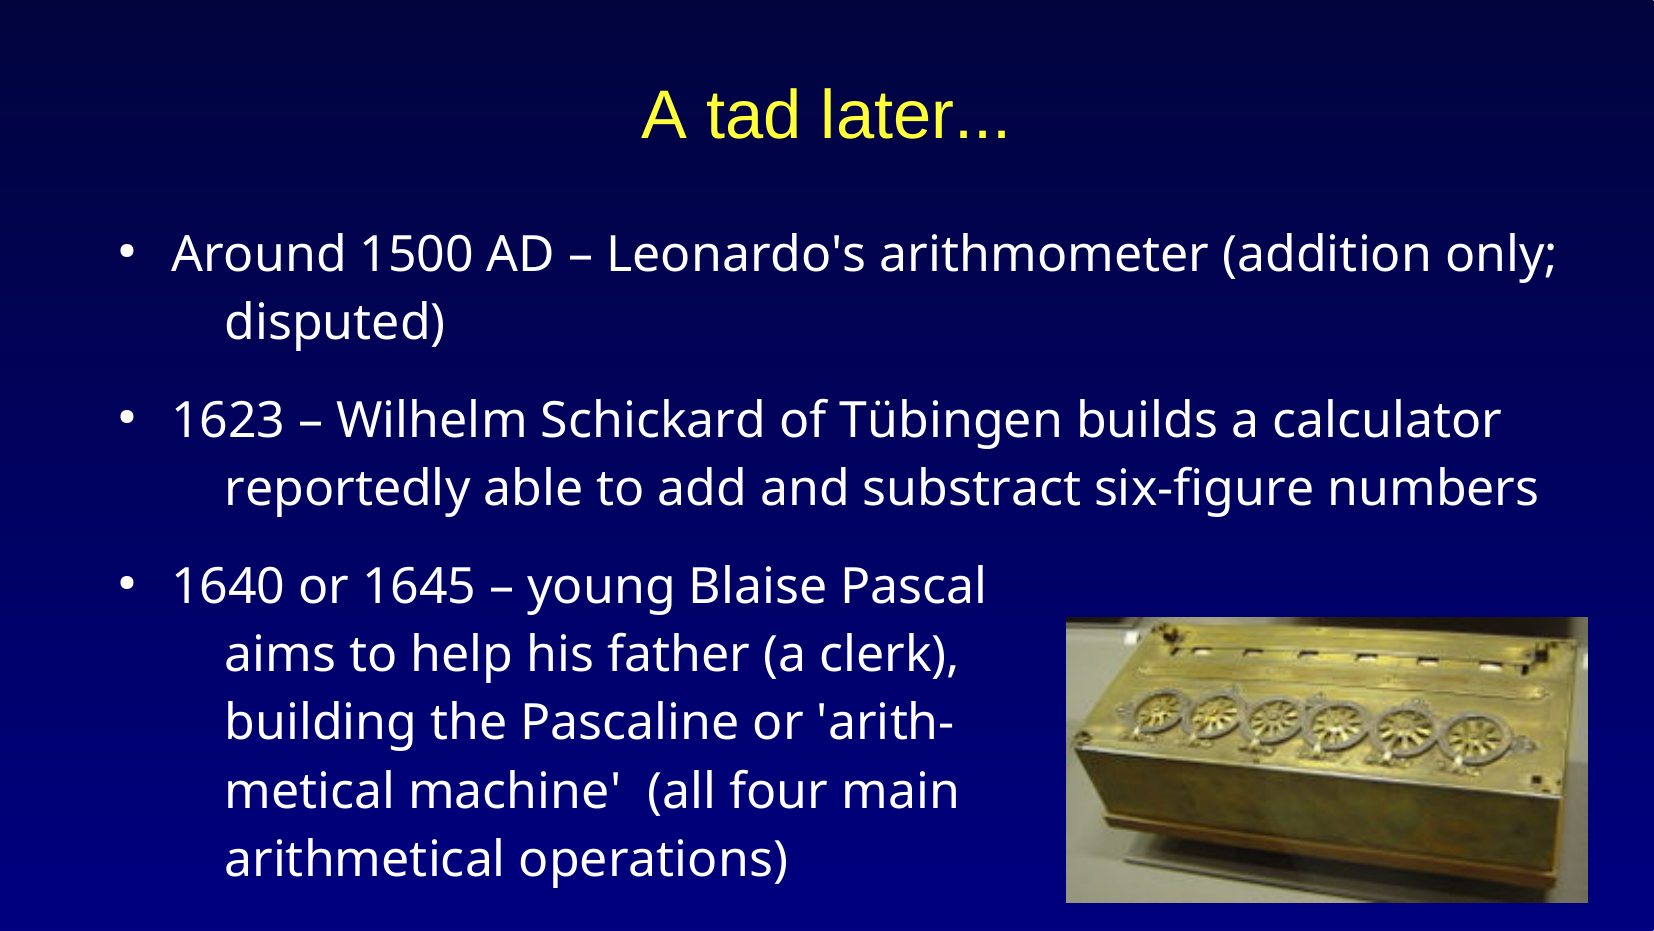

# A tad later...
Around 1500 AD – Leonardo's arithmometer (addition only; disputed)
1623 – Wilhelm Schickard of Tübingen builds a calculator reportedly able to add and substract six-figure numbers
1640 or 1645 – young Blaise Pascal
aims to help his father (a clerk),
building the Pascaline or 'arith-
metical machine' (all four main
arithmetical operations)